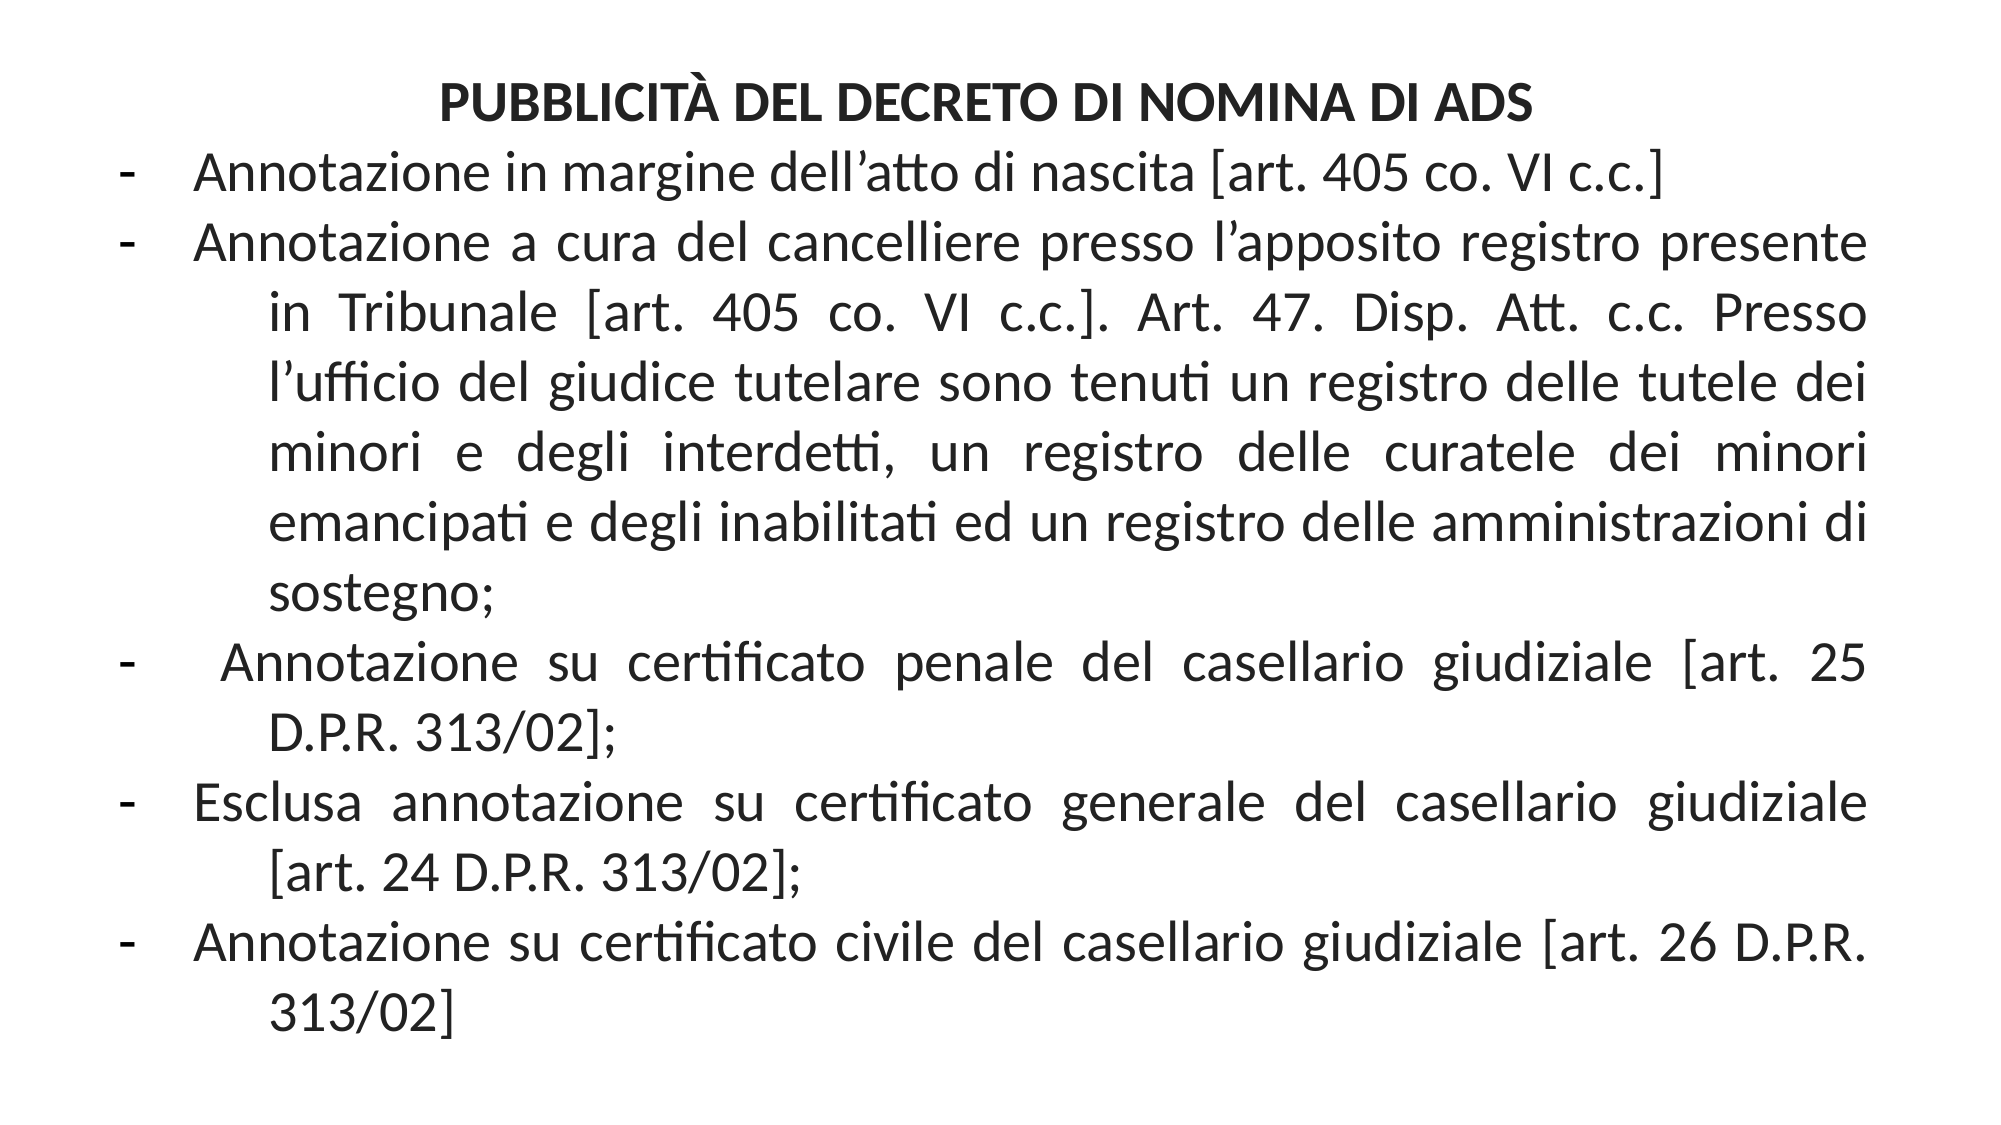

PUBBLICITÀ DEL DECRETO DI NOMINA DI ADS
Annotazione in margine dell’atto di nascita [art. 405 co. VI c.c.]
Annotazione a cura del cancelliere presso l’apposito registro presente in Tribunale [art. 405 co. VI c.c.]. Art. 47. Disp. Att. c.c. Presso l’ufficio del giudice tutelare sono tenuti un registro delle tutele dei minori e degli interdetti, un registro delle curatele dei minori emancipati e degli inabilitati ed un registro delle amministrazioni di sostegno;
 Annotazione su certificato penale del casellario giudiziale [art. 25 D.P.R. 313/02];
Esclusa annotazione su certificato generale del casellario giudiziale [art. 24 D.P.R. 313/02];
Annotazione su certificato civile del casellario giudiziale [art. 26 D.P.R. 313/02]